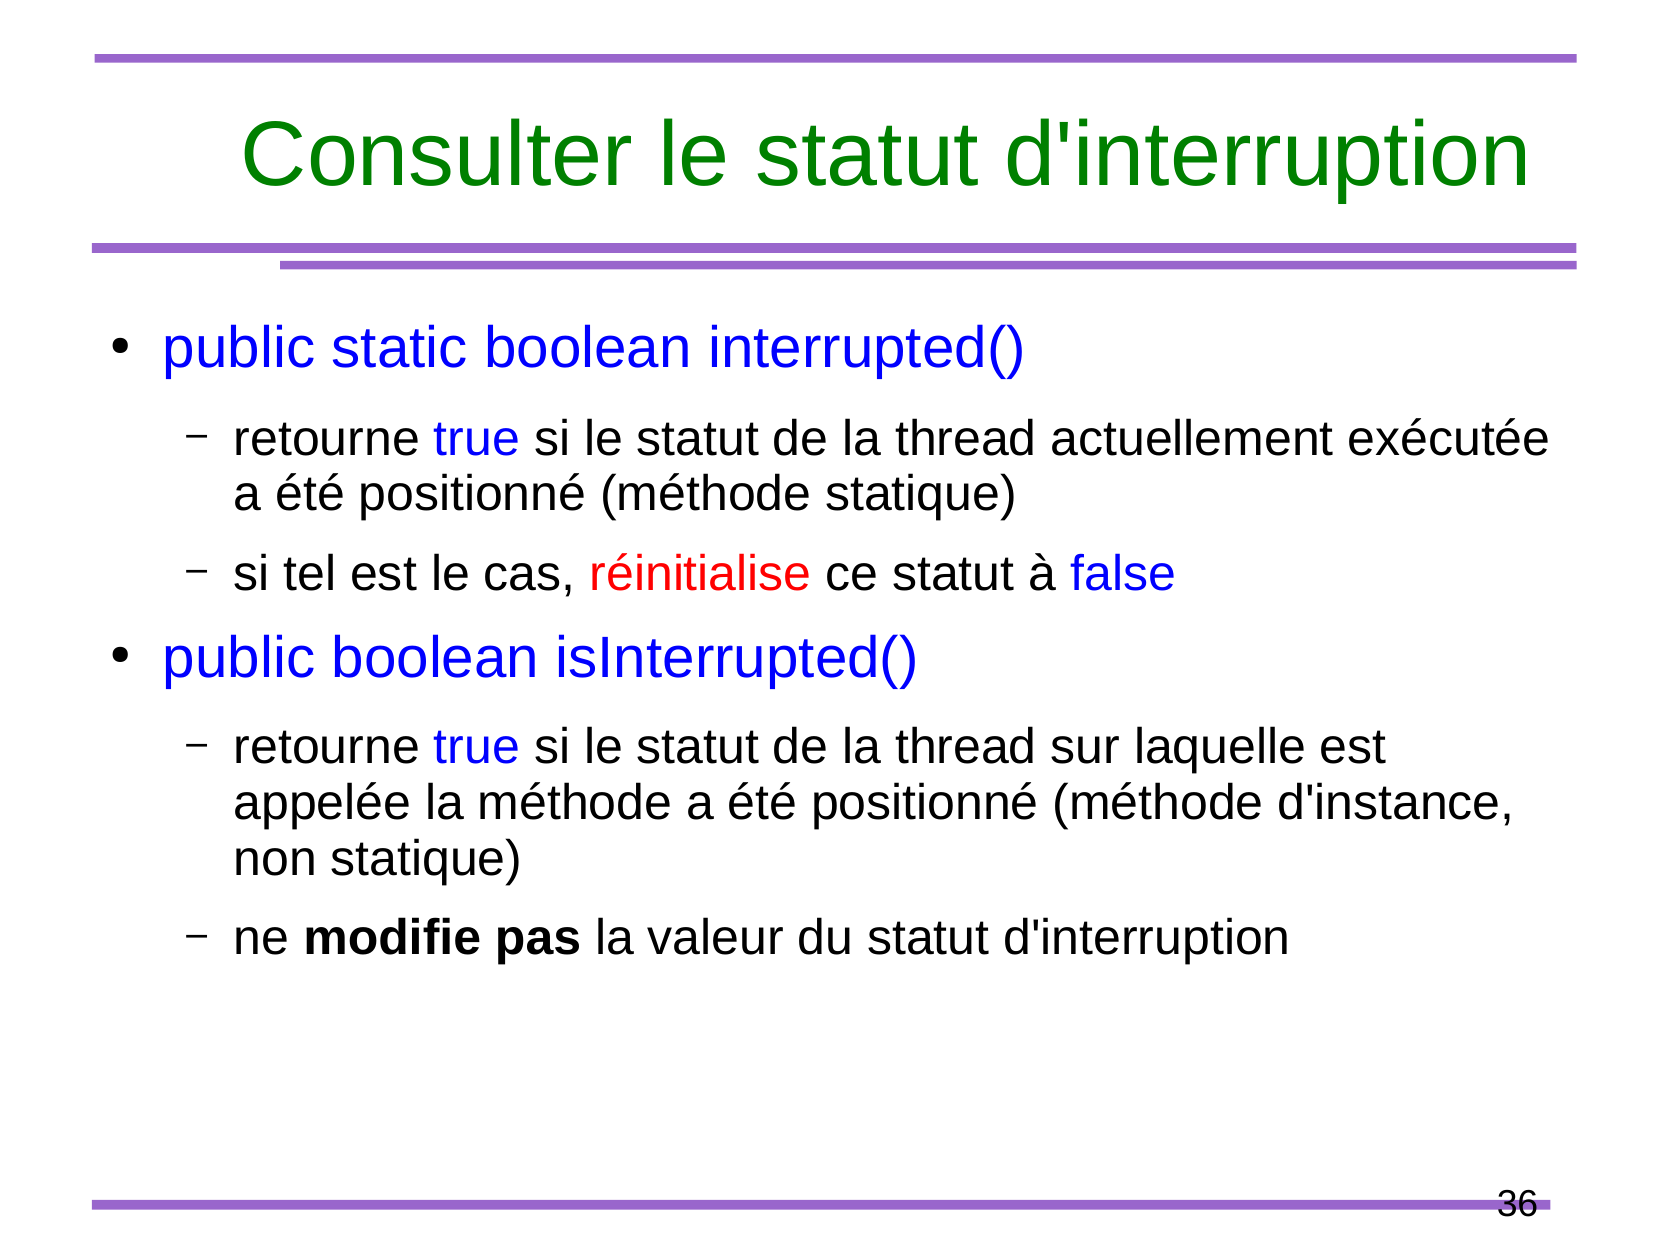

# Consulter le statut d'interruption
public static boolean interrupted()
retourne true si le statut de la thread actuellement exécutée a été positionné (méthode statique)
si tel est le cas, réinitialise ce statut à false
public boolean isInterrupted()
retourne true si le statut de la thread sur laquelle est appelée la méthode a été positionné (méthode d'instance, non statique)
ne modifie pas la valeur du statut d'interruption